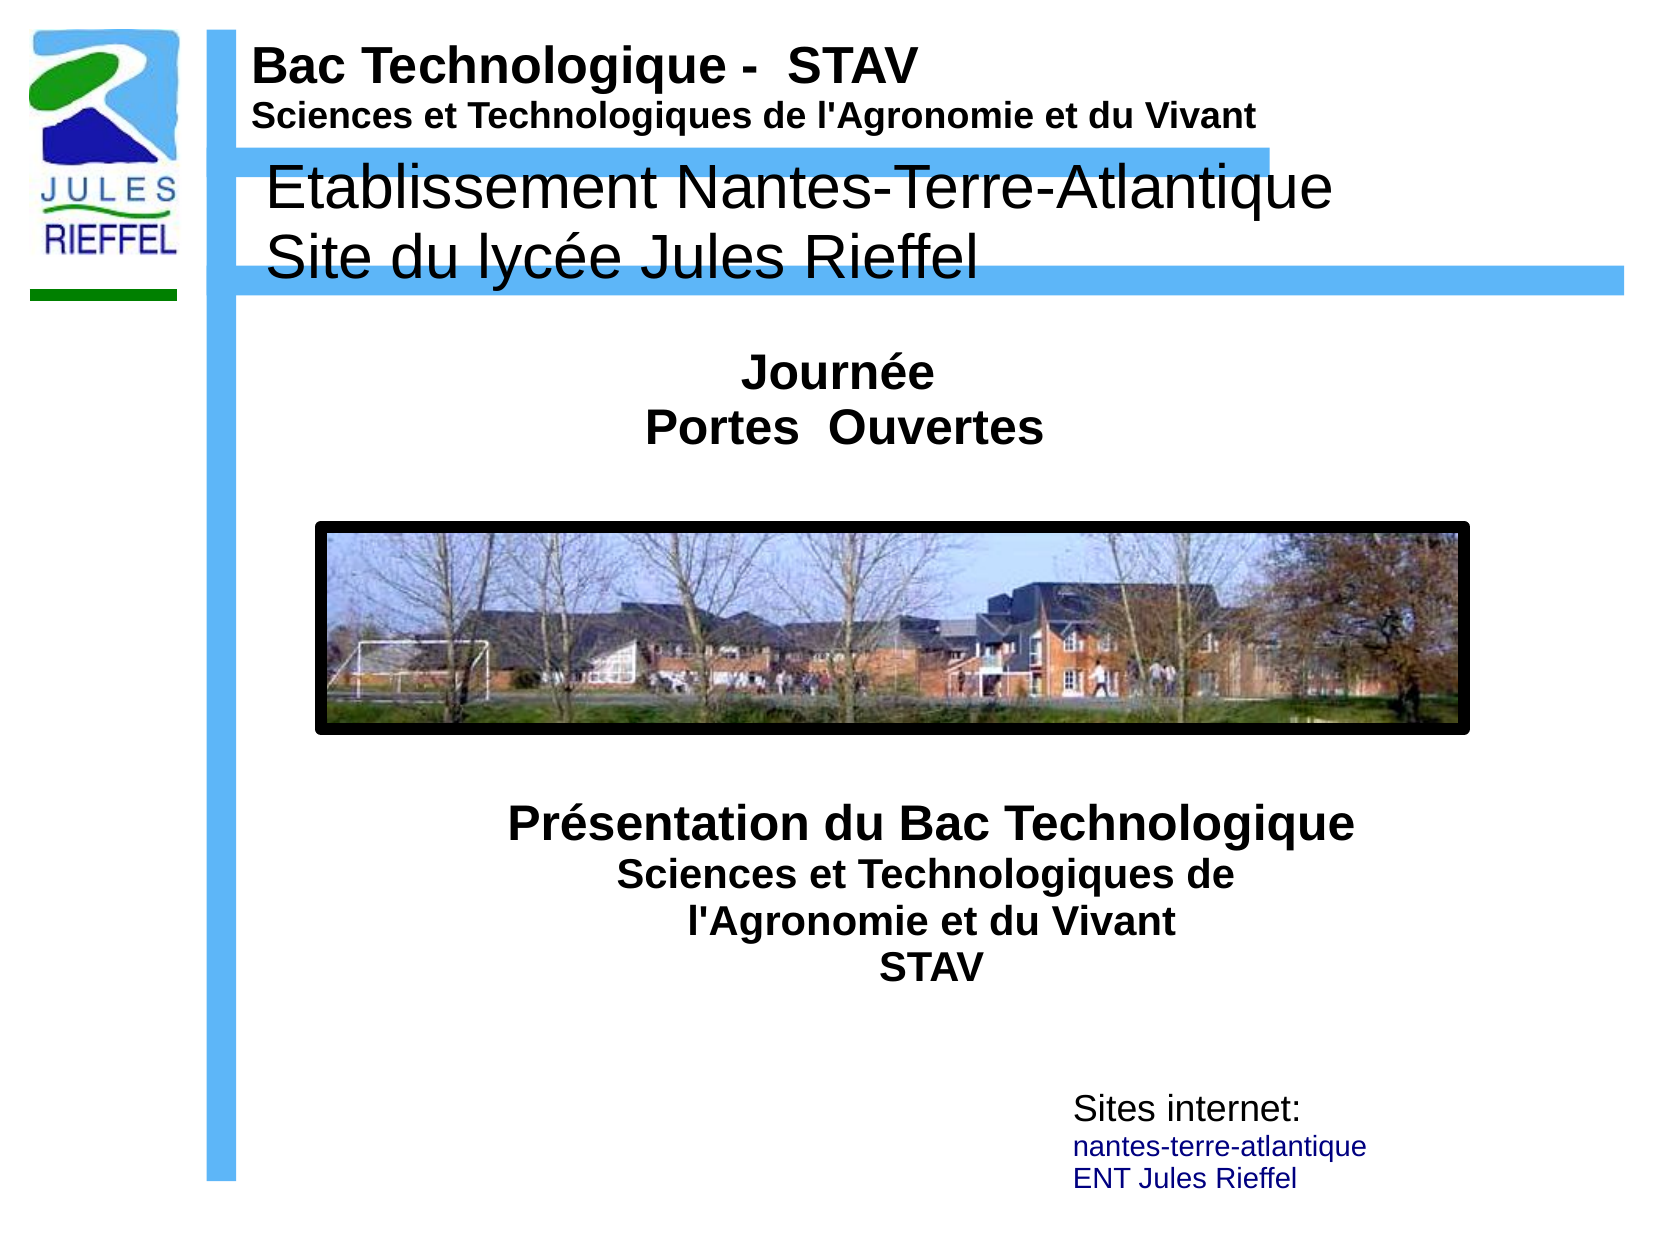

# Etablissement Nantes-Terre-Atlantique Site du lycée Jules Rieffel
Journée
Portes Ouvertes
Présentation du Bac Technologique
Sciences et Technologiques de
l'Agronomie et du Vivant
STAV
Sites internet:
nantes-terre-atlantique
ENT Jules Rieffel